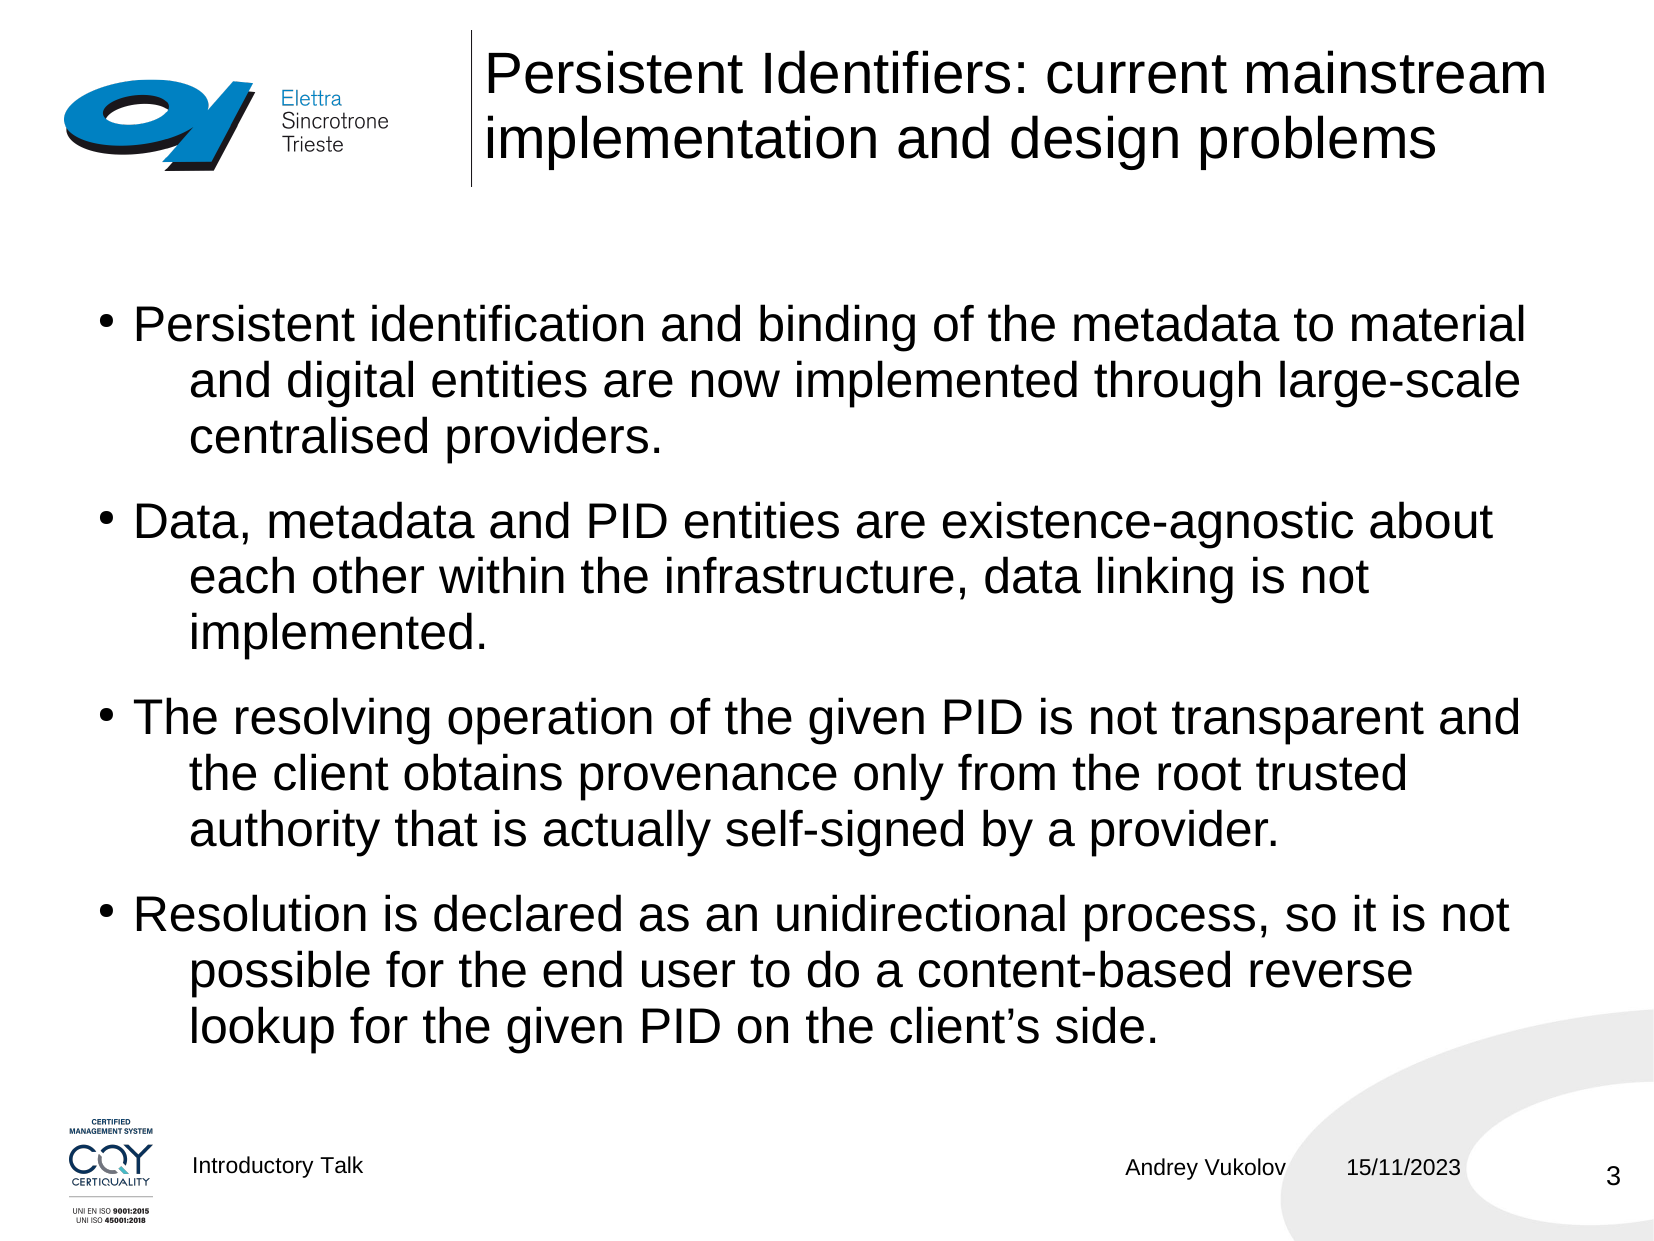

# Persistent Identifiers: current mainstream implementation and design problems
Persistent identification and binding of the metadata to material and digital entities are now implemented through large-scale centralised providers.
Data, metadata and PID entities are existence-agnostic about each other within the infrastructure, data linking is not implemented.
The resolving operation of the given PID is not transparent and the client obtains provenance only from the root trusted authority that is actually self-signed by a provider.
Resolution is declared as an unidirectional process, so it is not possible for the end user to do a content-based reverse lookup for the given PID on the client’s side.